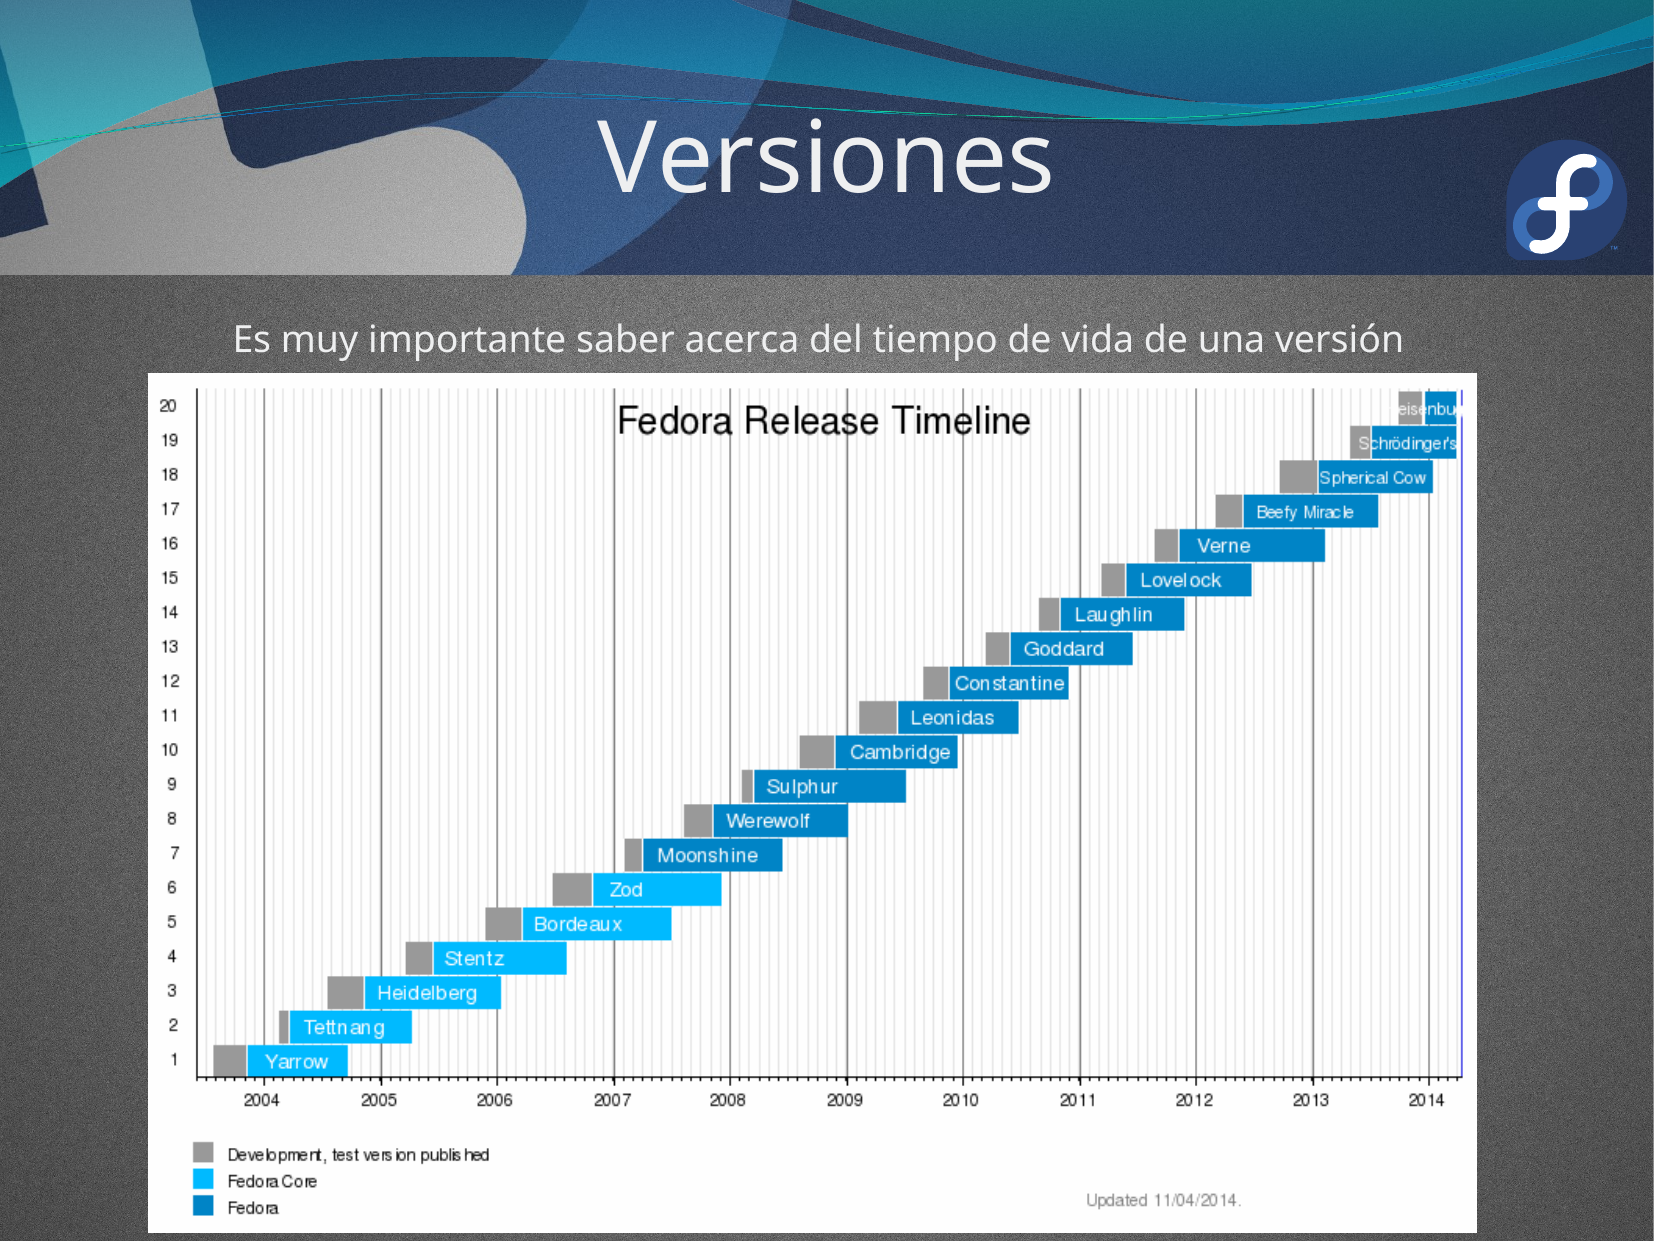

Versiones
Es muy importante saber acerca del tiempo de vida de una versión